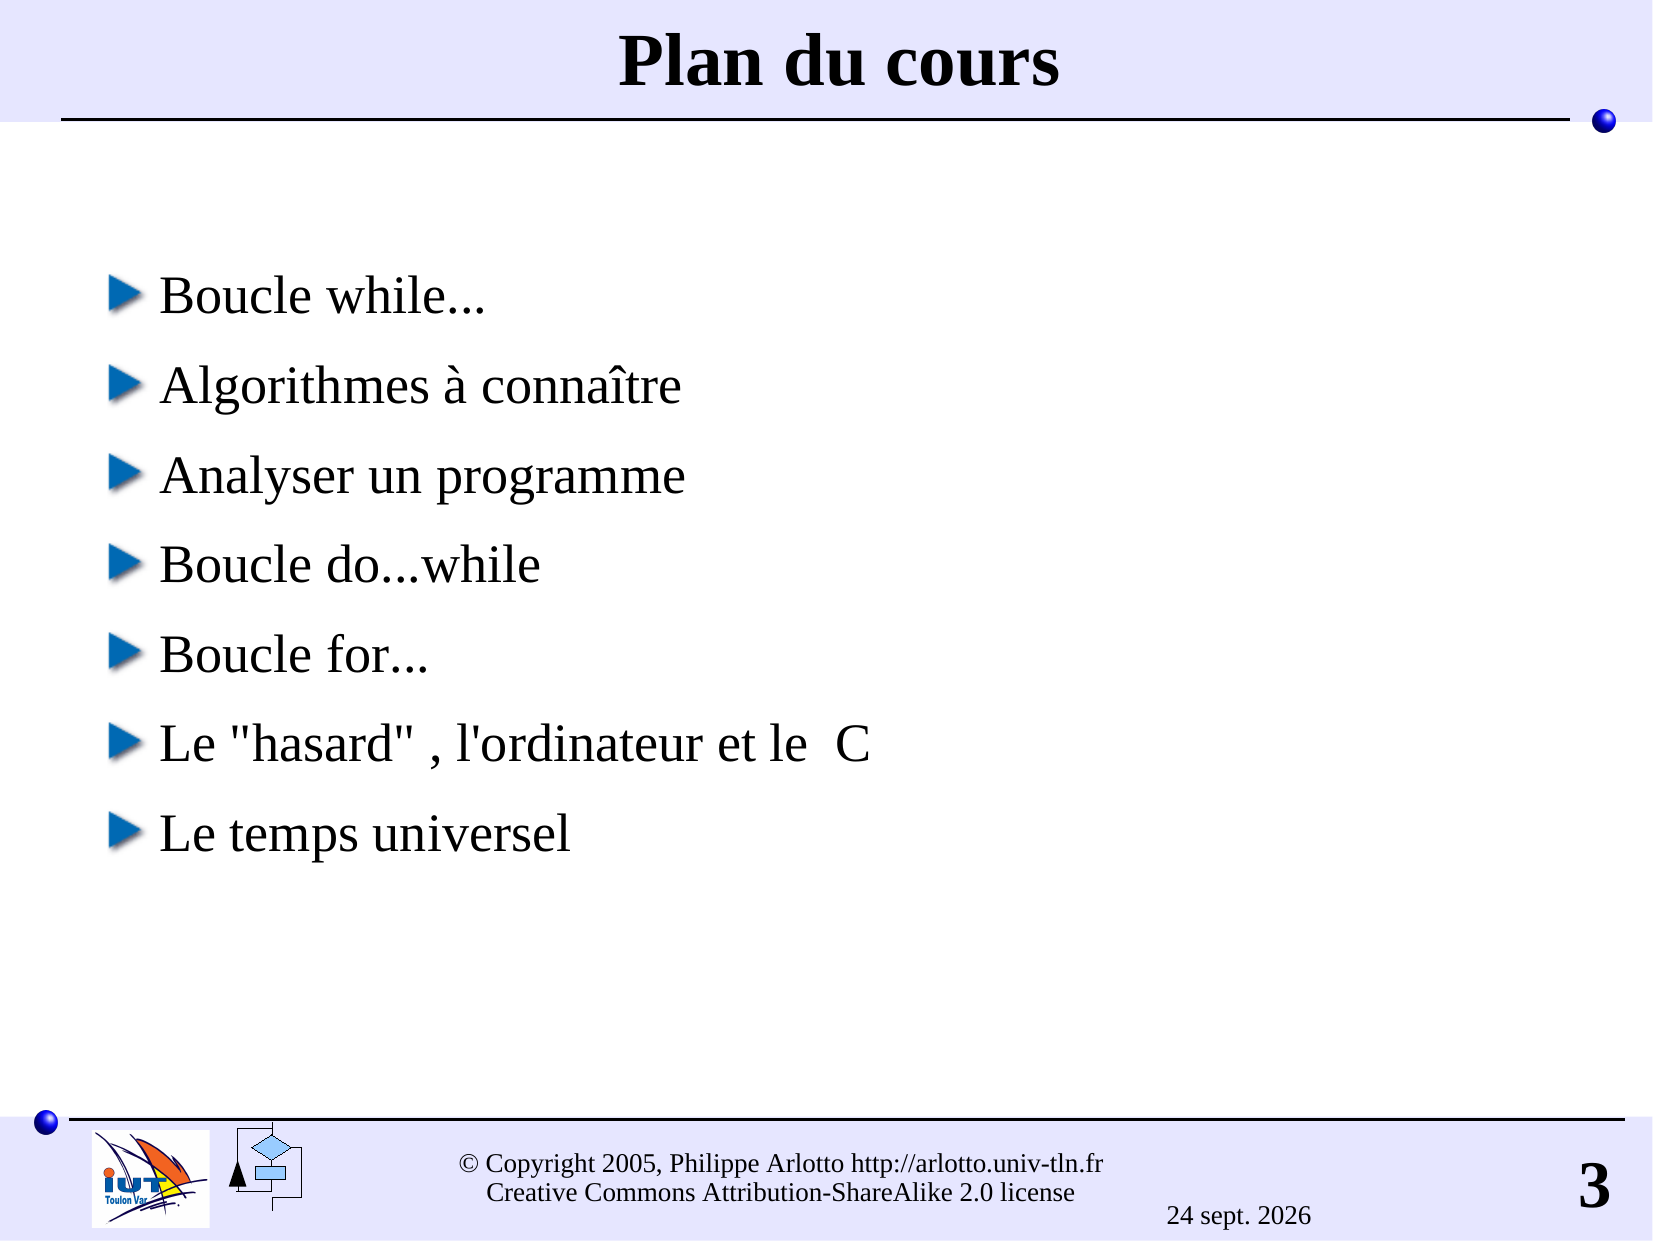

# Plan du cours
Boucle while...
Algorithmes à connaître
Analyser un programme
Boucle do...while
Boucle for...
Le "hasard" , l'ordinateur et le C
Le temps universel